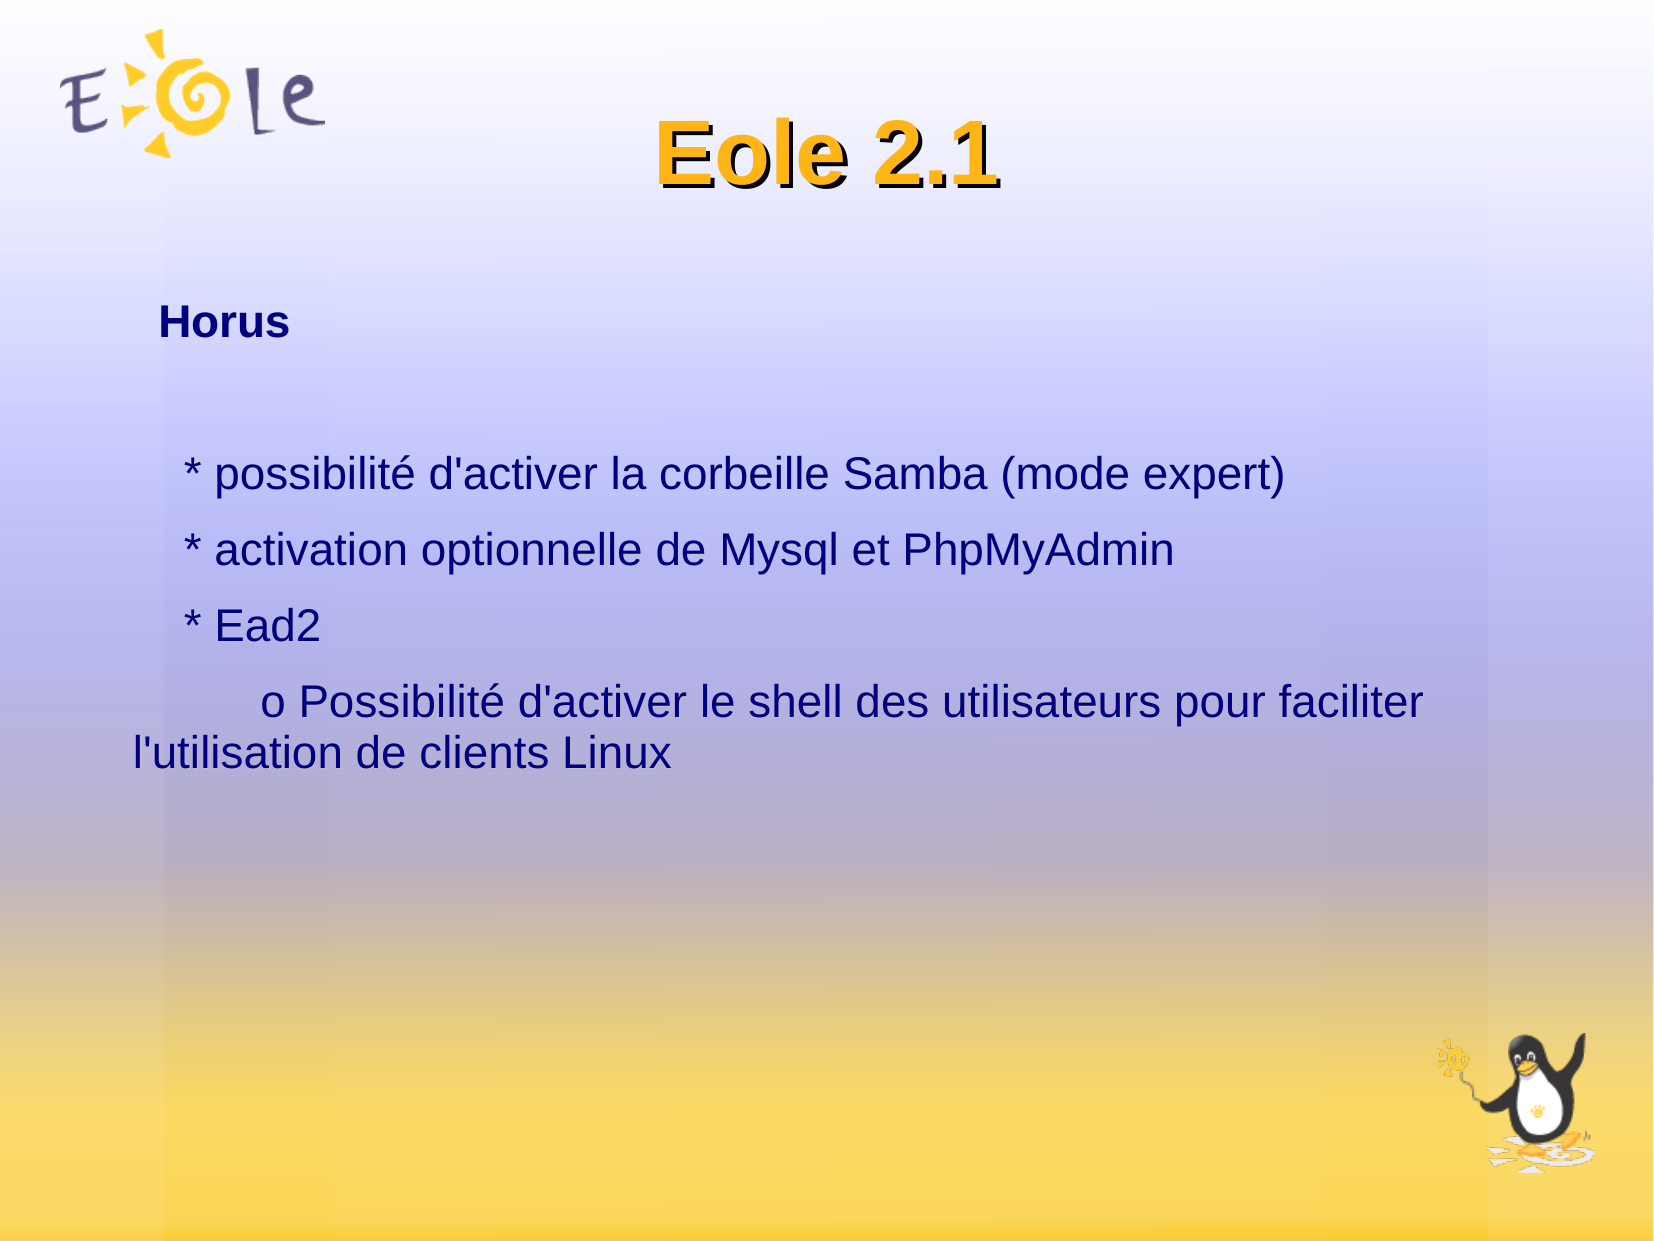

# Eole 2.1
 Horus
 * possibilité d'activer la corbeille Samba (mode expert)
 * activation optionnelle de Mysql et PhpMyAdmin
 * Ead2
 o Possibilité d'activer le shell des utilisateurs pour faciliter l'utilisation de clients Linux